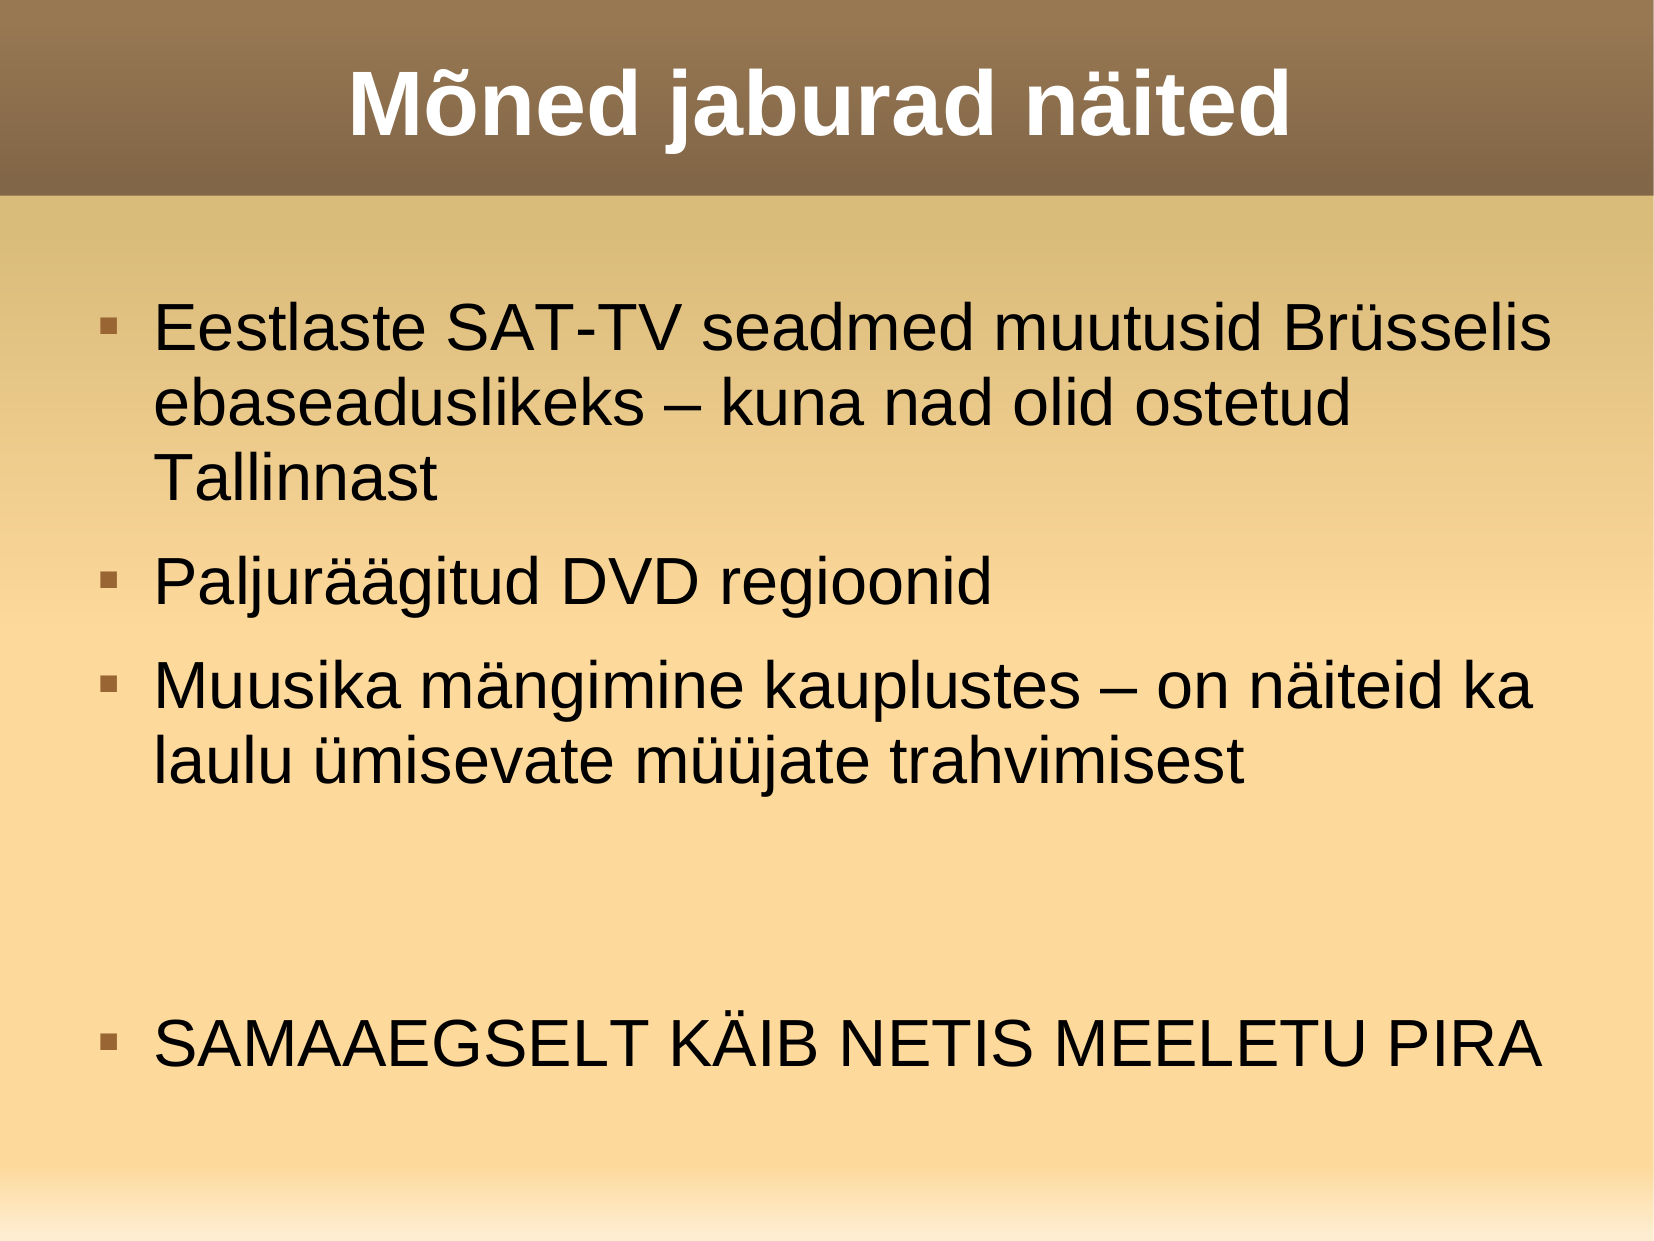

# Mõned jaburad näited
Eestlaste SAT-TV seadmed muutusid Brüsselis ebaseaduslikeks – kuna nad olid ostetud Tallinnast
Paljuräägitud DVD regioonid
Muusika mängimine kauplustes – on näiteid ka laulu ümisevate müüjate trahvimisest
SAMAAEGSELT KÄIB NETIS MEELETU PIRA